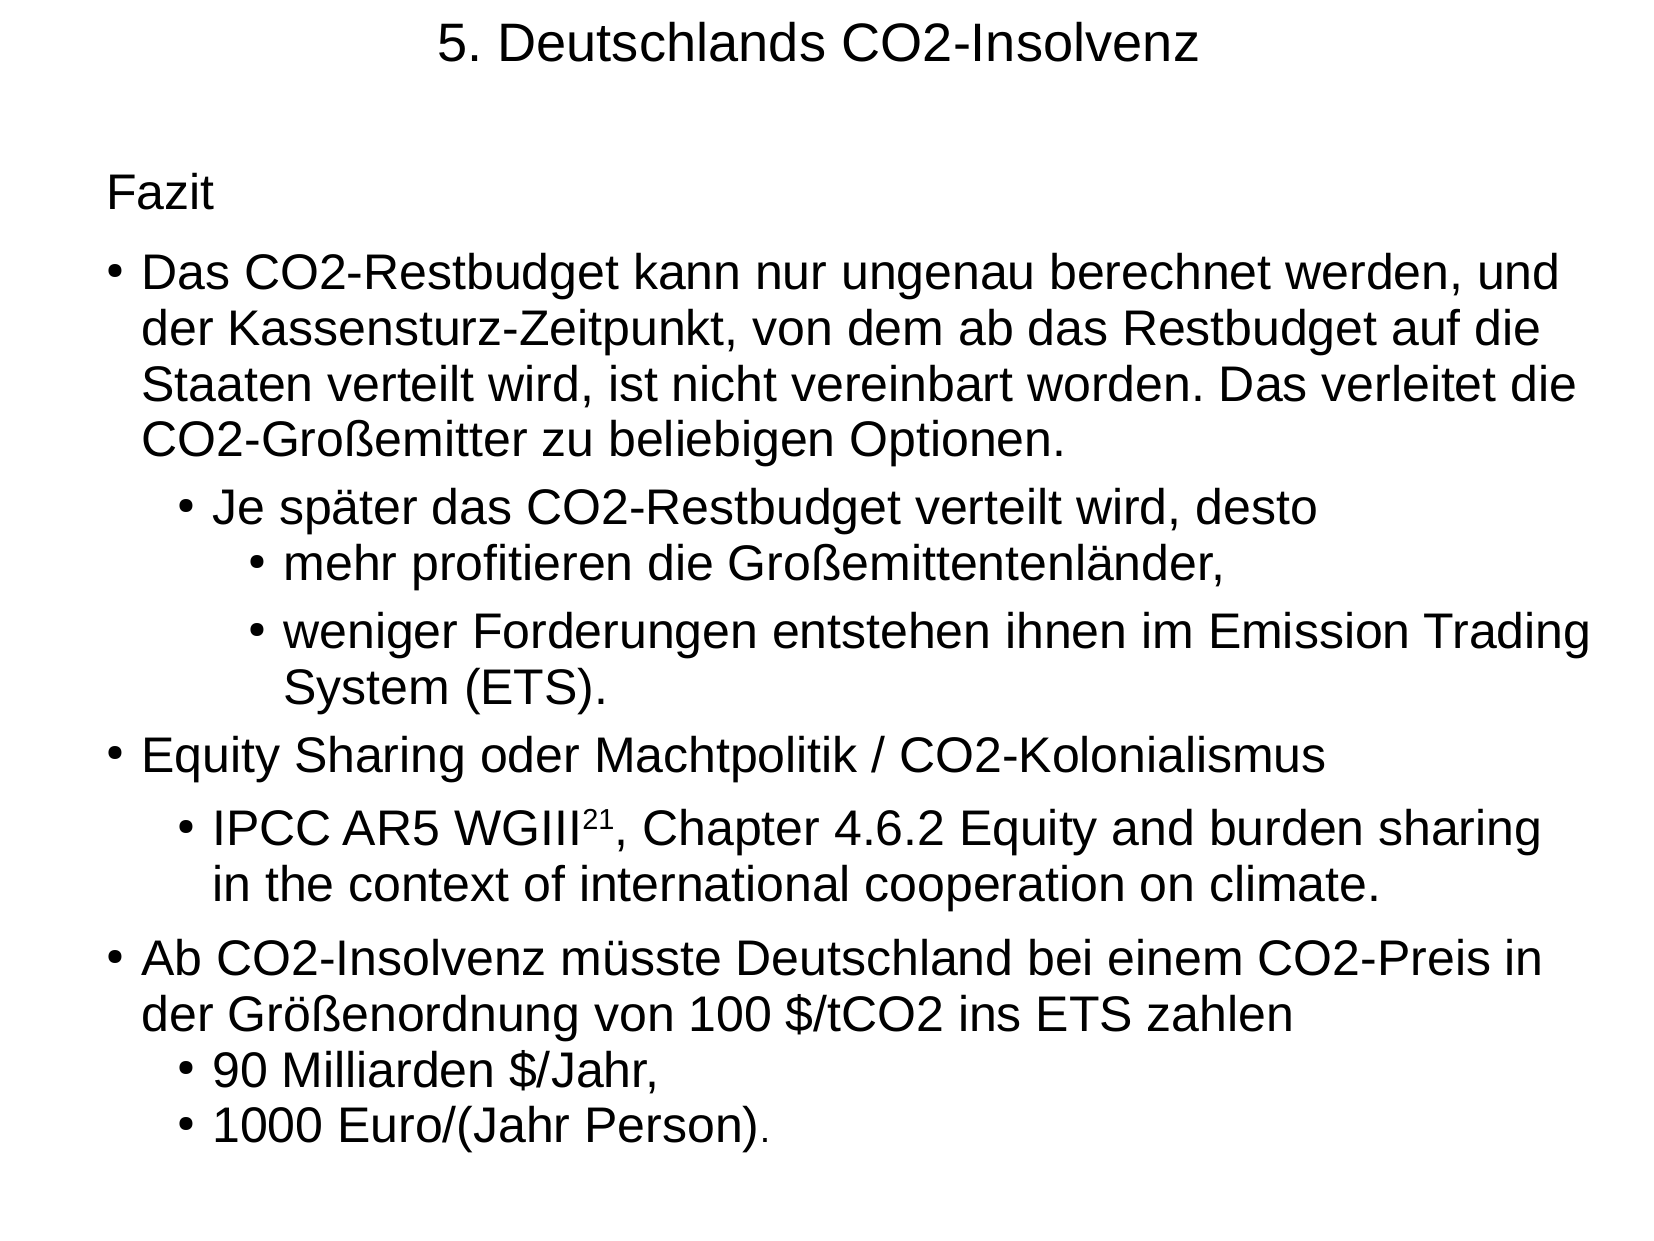

# 5. Deutschlands CO2-Insolvenz
Fazit
Das CO2-Restbudget kann nur ungenau berechnet werden, und der Kassensturz-Zeitpunkt, von dem ab das Restbudget auf die Staaten verteilt wird, ist nicht vereinbart worden. Das verleitet die CO2-Großemitter zu beliebigen Optionen.
Je später das CO2-Restbudget verteilt wird, desto
mehr profitieren die Großemittentenländer,
weniger Forderungen entstehen ihnen im Emission Trading System (ETS).
Equity Sharing oder Machtpolitik / CO2-Kolonialismus
IPCC AR5 WGIII21, Chapter 4.6.2 Equity and burden sharing in the context of international cooperation on climate.
Ab CO2-Insolvenz müsste Deutschland bei einem CO2-Preis in der Größenordnung von 100 $/tCO2 ins ETS zahlen
90 Milliarden $/Jahr,
1000 Euro/(Jahr Person).